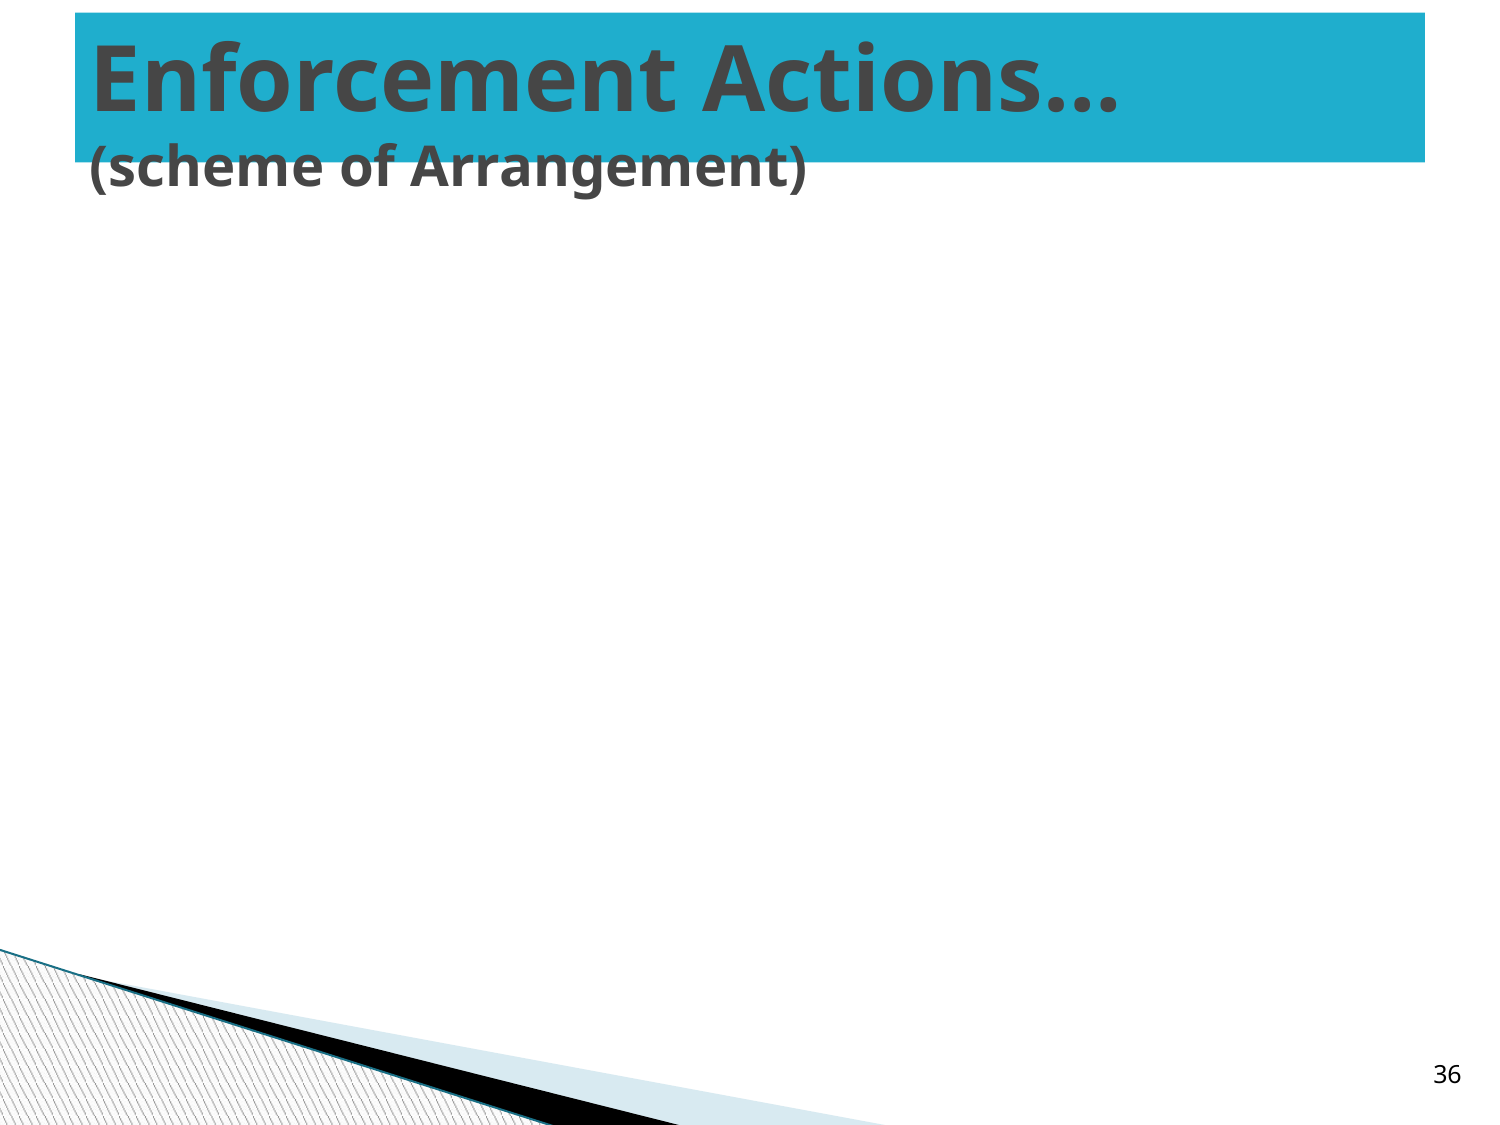

# Enforcement Actions… (scheme of Arrangement)
Members and creditors convene a scheme meeting in terms of the company law
The parties agree to any compromise or arrangement on how amounts owed to creditors will be settled
A certain proportion of members or creditors need to approve the transaction (e.g. Zimbabwe is 75%)
Scheme is then sanctioned by the Courts